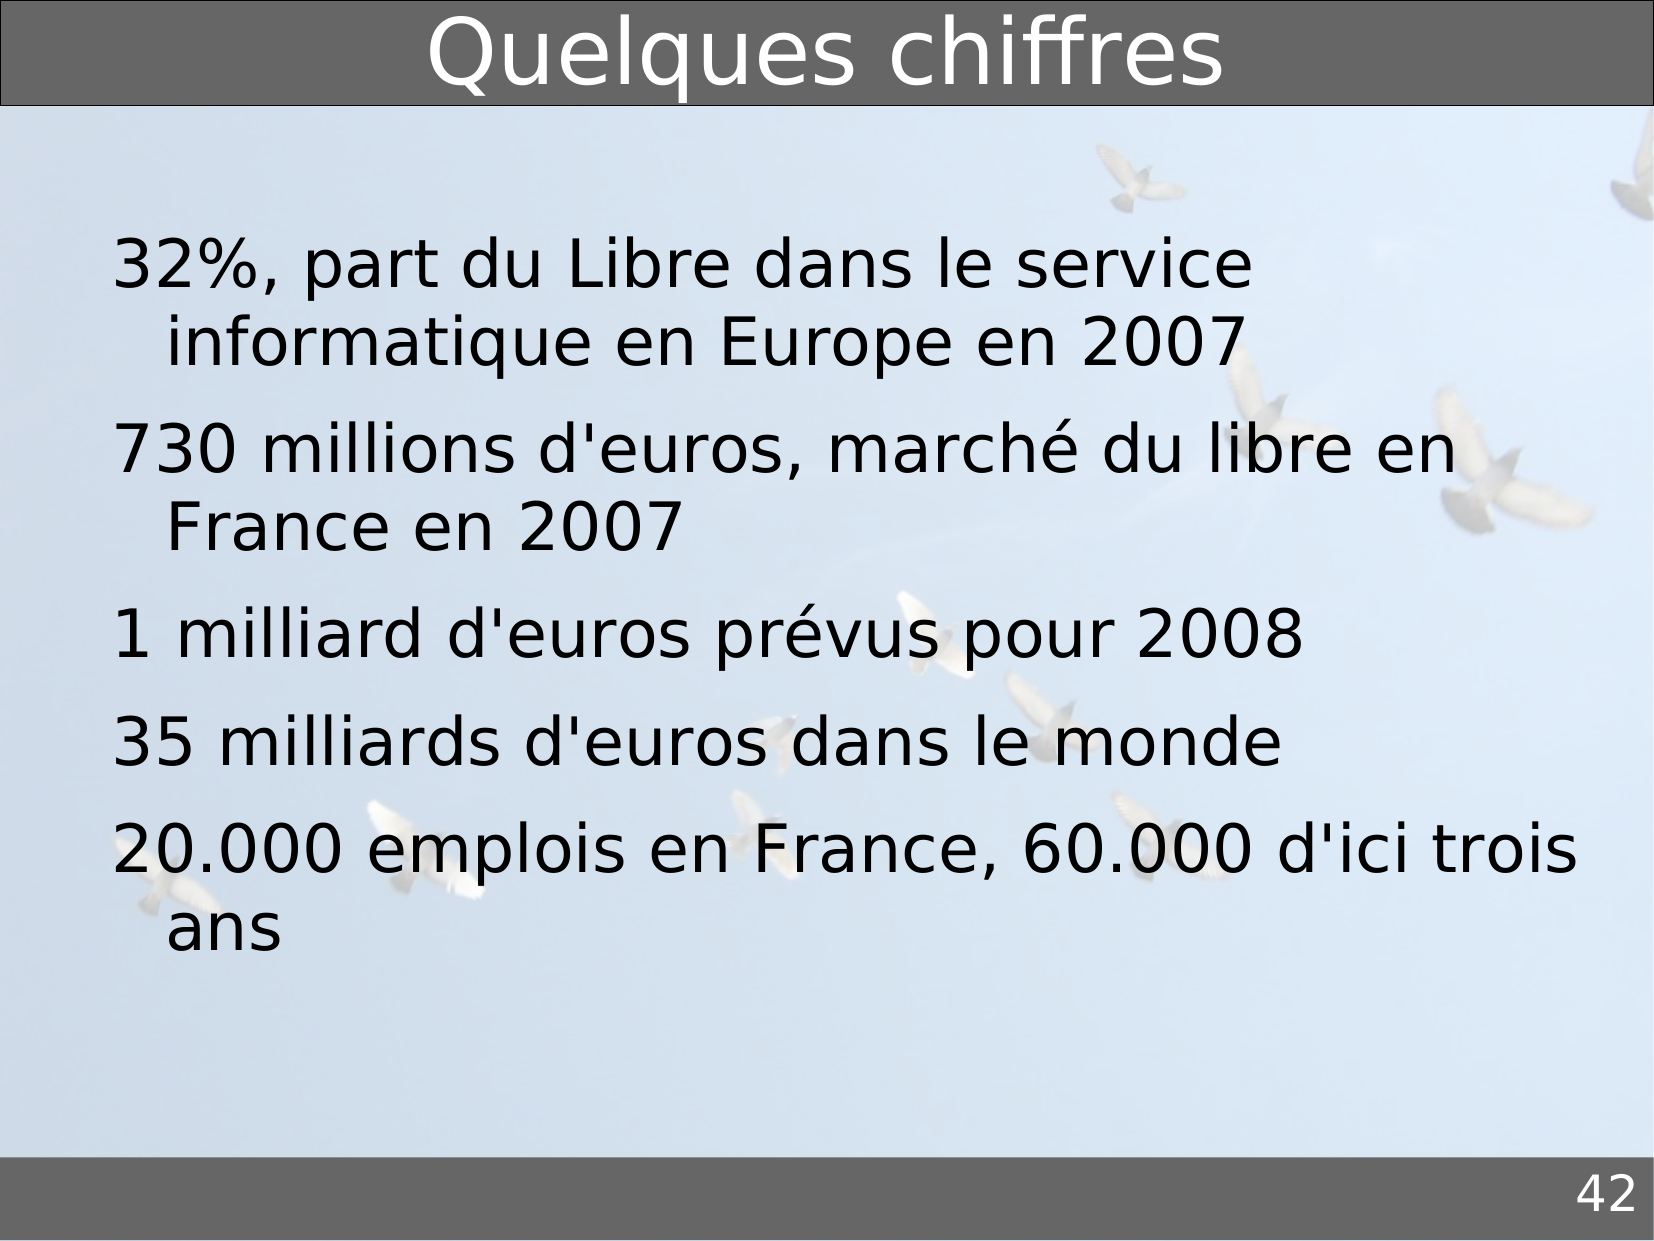

# Quelques chiffres
32%, part du Libre dans le service informatique en Europe en 2007
730 millions d'euros, marché du libre en France en 2007
1 milliard d'euros prévus pour 2008
35 milliards d'euros dans le monde
20.000 emplois en France, 60.000 d'ici trois ans